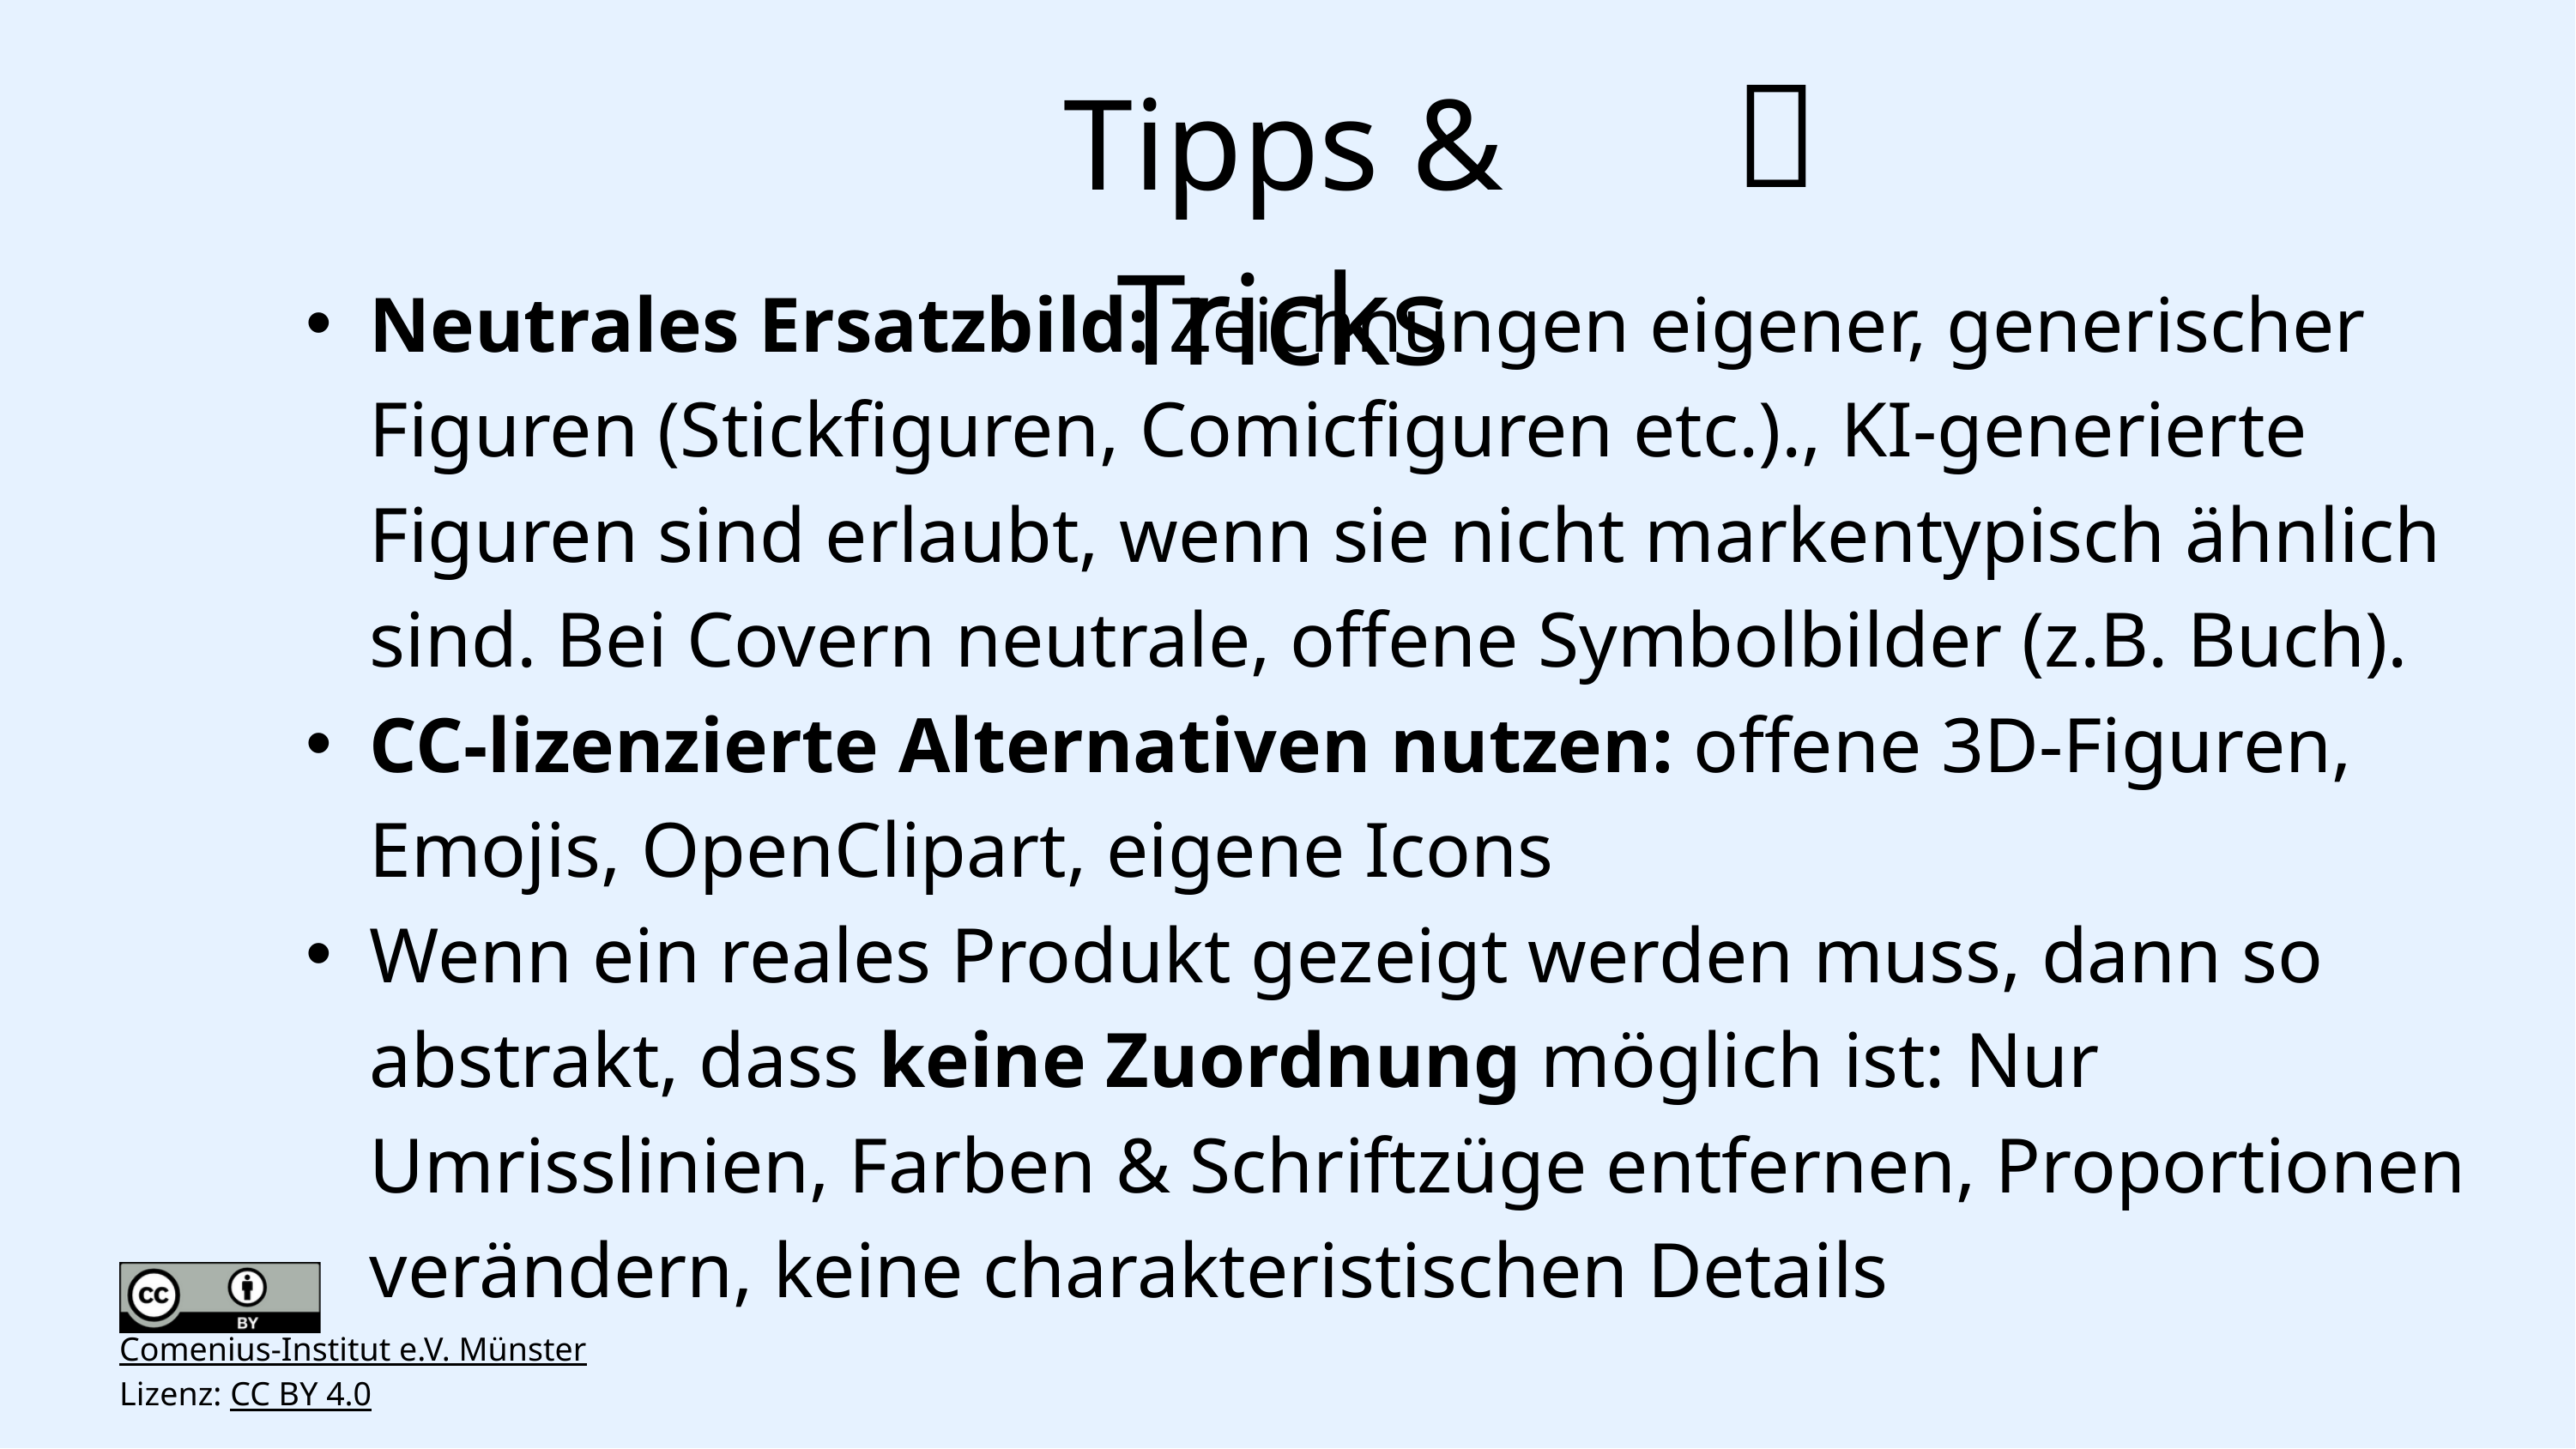

💡
Tipps & Tricks
Neutrales Ersatzbild: Zeichnungen eigener, generischer Figuren (Stickfiguren, Comicfiguren etc.)., KI-generierte Figuren sind erlaubt, wenn sie nicht markentypisch ähnlich sind. Bei Covern neutrale, offene Symbolbilder (z.B. Buch).
CC-lizenzierte Alternativen nutzen: offene 3D-Figuren, Emojis, OpenClipart, eigene Icons
Wenn ein reales Produkt gezeigt werden muss, dann so abstrakt, dass keine Zuordnung möglich ist: Nur Umrisslinien, Farben & Schriftzüge entfernen, Proportionen verändern, keine charakteristischen Details
Comenius-Institut e.V. Münster
Lizenz: CC BY 4.0